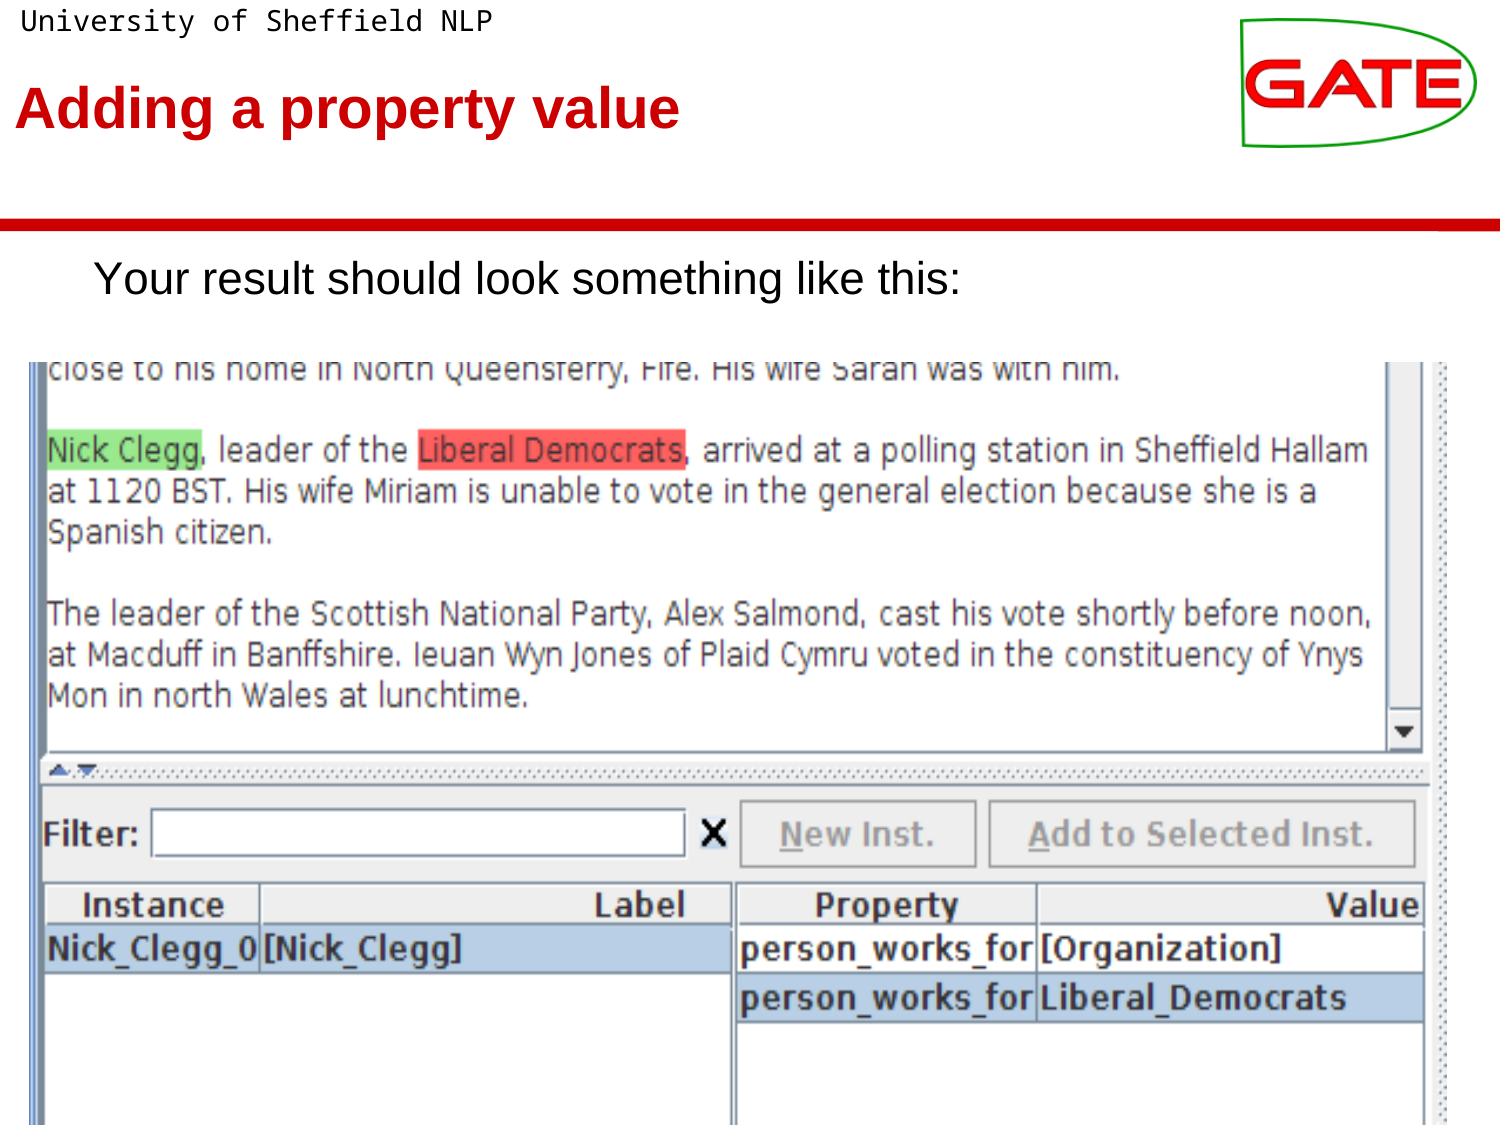

# Adding a property value
Your result should look something like this: